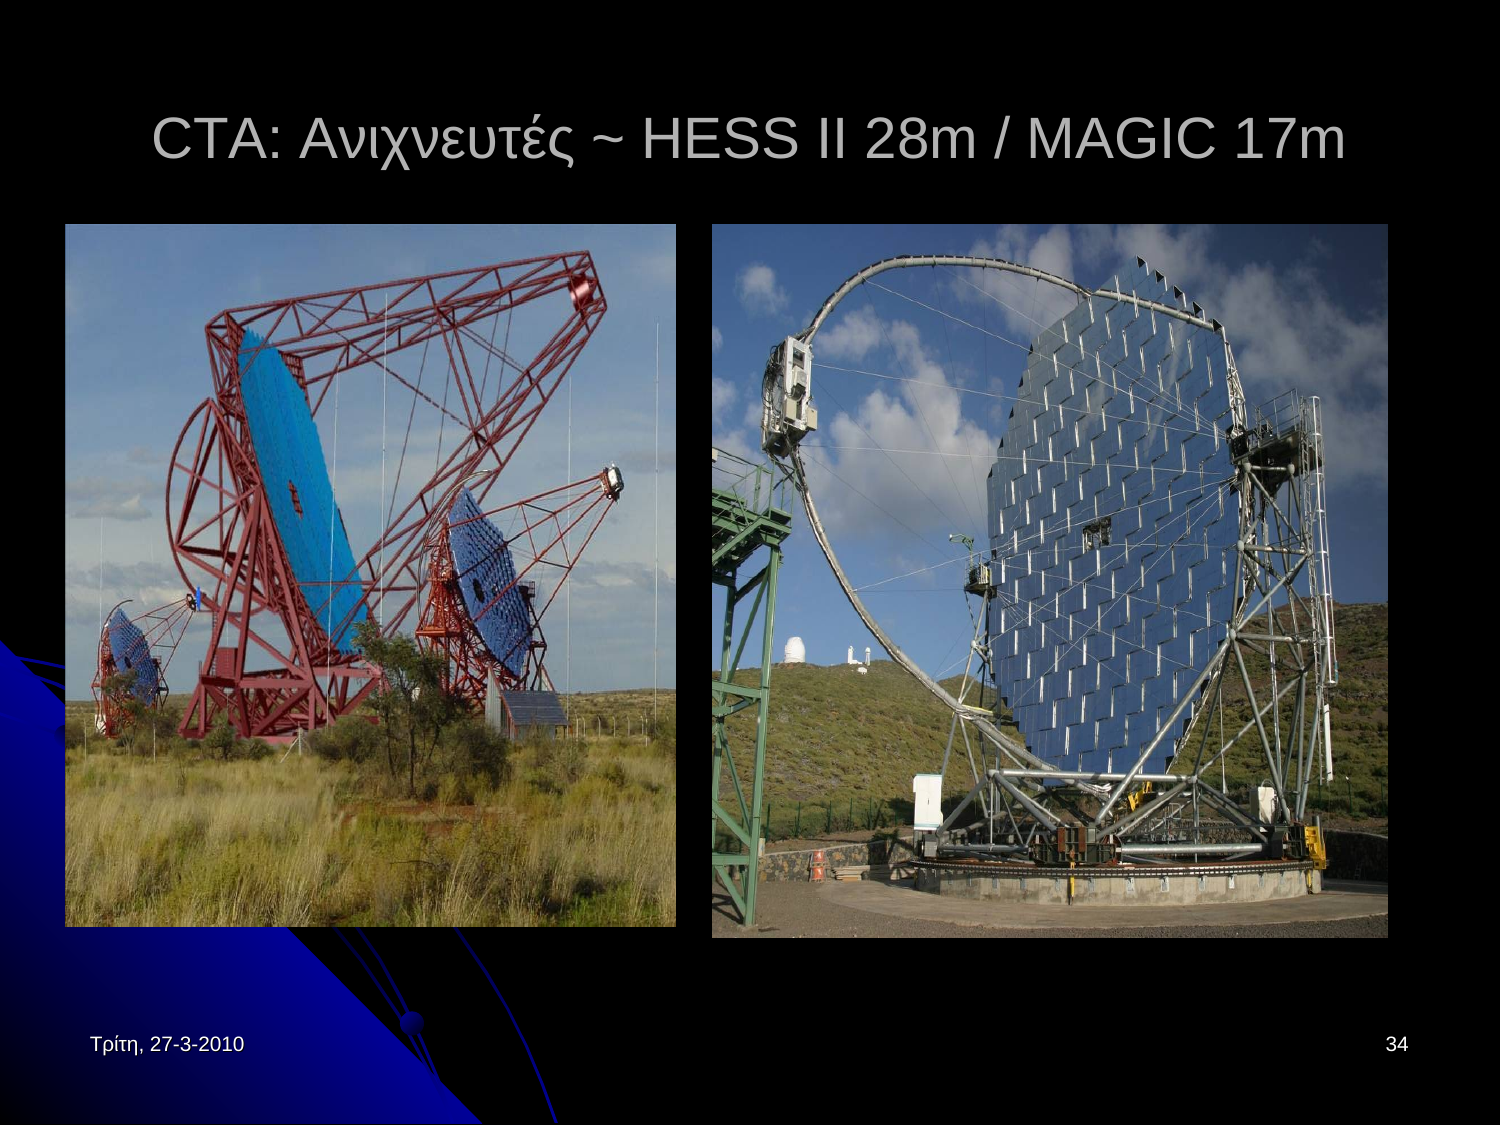

# CTA: Ανιχνευτές ~ ΗΕSS II 28m / MAGIC 17m
Τρίτη, 27-3-2010
34